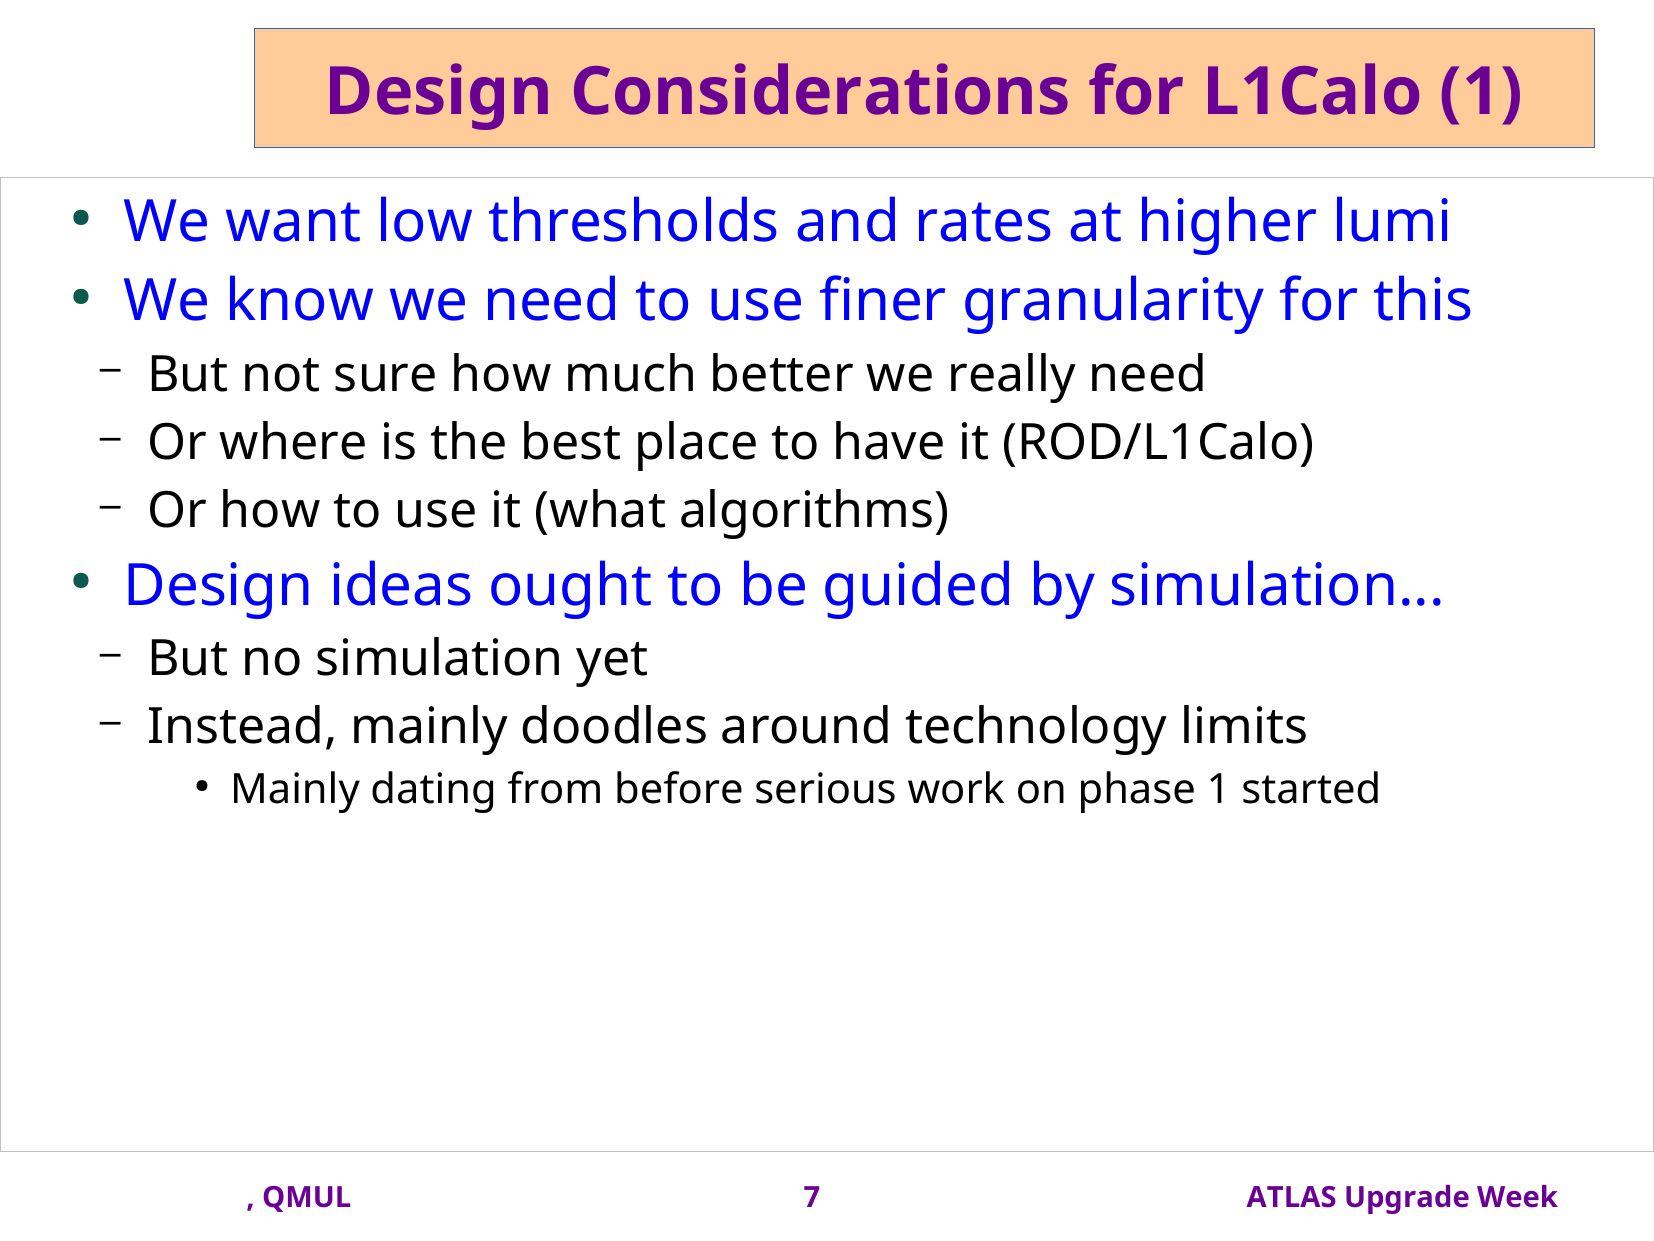

# Design Considerations for L1Calo (1)
We want low thresholds and rates at higher lumi
We know we need to use finer granularity for this
But not sure how much better we really need
Or where is the best place to have it (ROD/L1Calo)
Or how to use it (what algorithms)
Design ideas ought to be guided by simulation...
But no simulation yet
Instead, mainly doodles around technology limits
Mainly dating from before serious work on phase 1 started